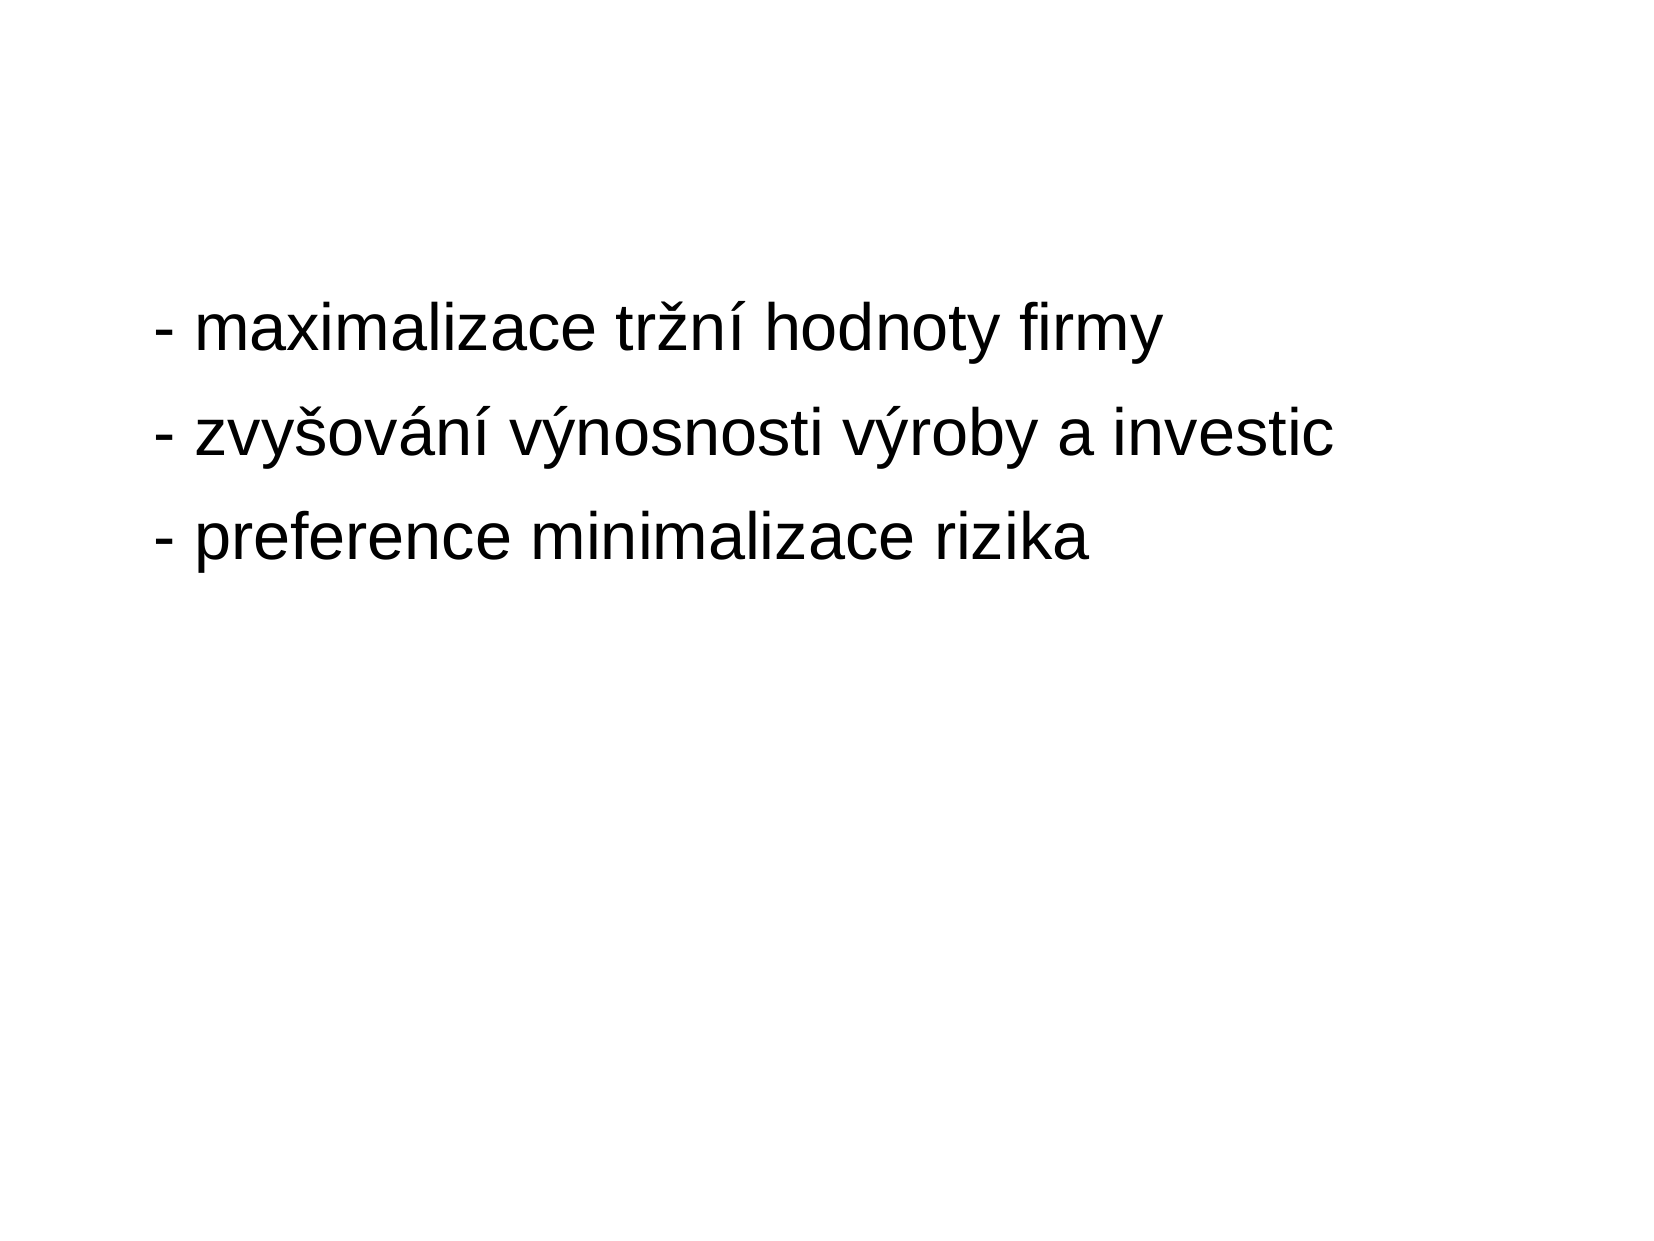

#
- maximalizace tržní hodnoty firmy
- zvyšování výnosnosti výroby a investic
- preference minimalizace rizika